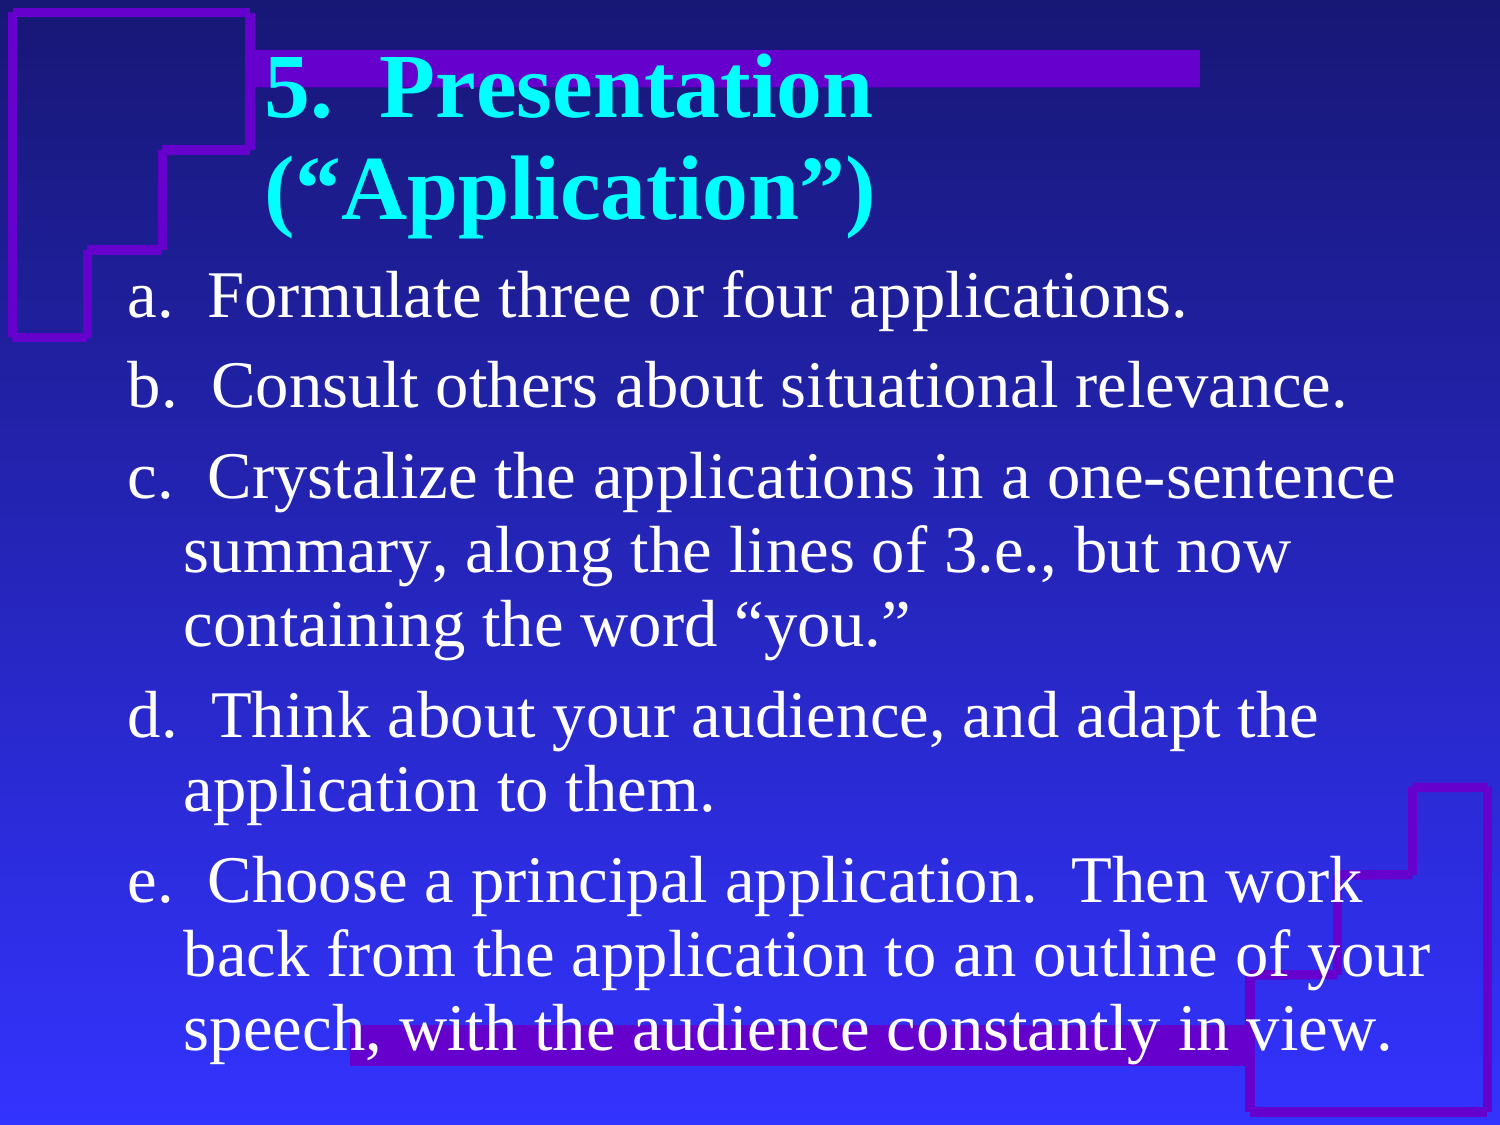

# 5. Presentation (“Application”)
a. Formulate three or four applications.
b. Consult others about situational relevance.
c. Crystalize the applications in a one-sentence summary, along the lines of 3.e., but now containing the word “you.”
d. Think about your audience, and adapt the application to them.
e. Choose a principal application. Then work back from the application to an outline of your speech, with the audience constantly in view.